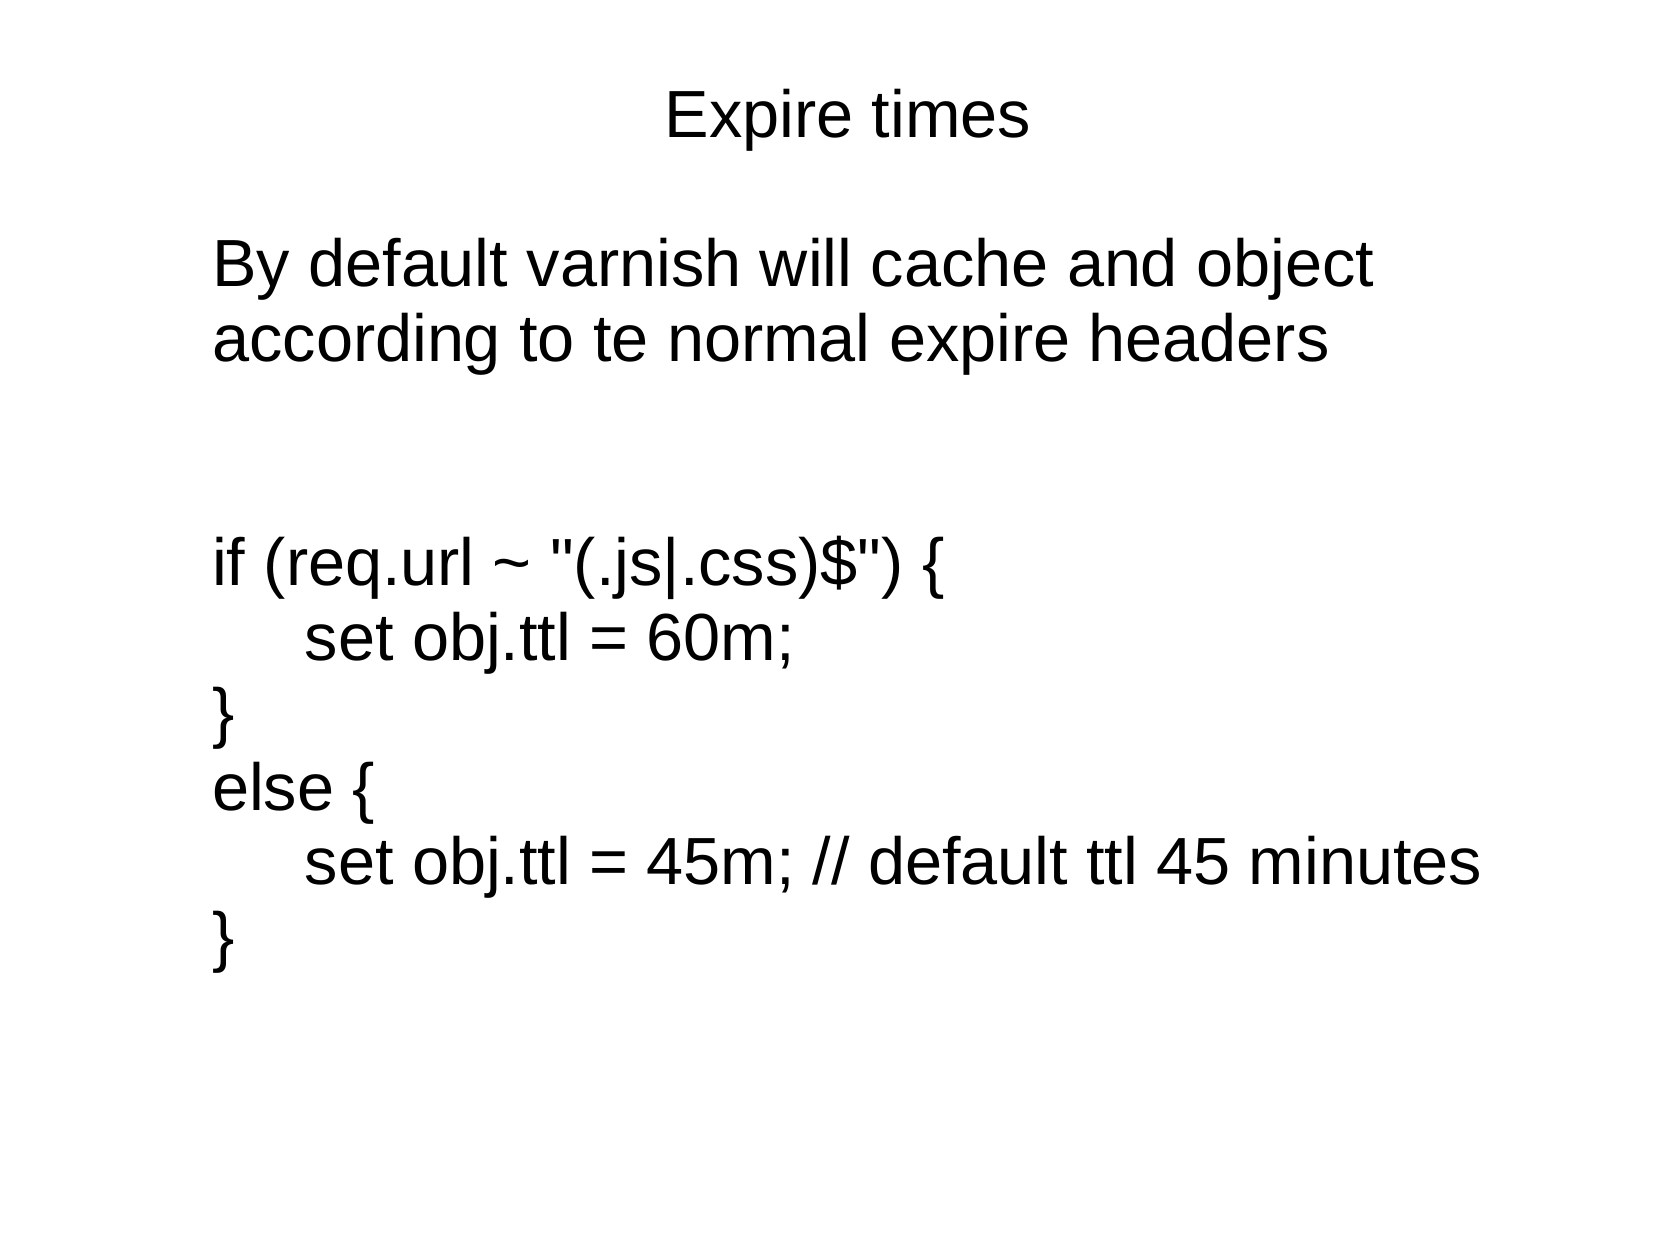

Expire times
By default varnish will cache and object
according to te normal expire headers
if (req.url ~ "(.js|.css)$") {
 set obj.ttl = 60m;
}
else {
 set obj.ttl = 45m; // default ttl 45 minutes
}